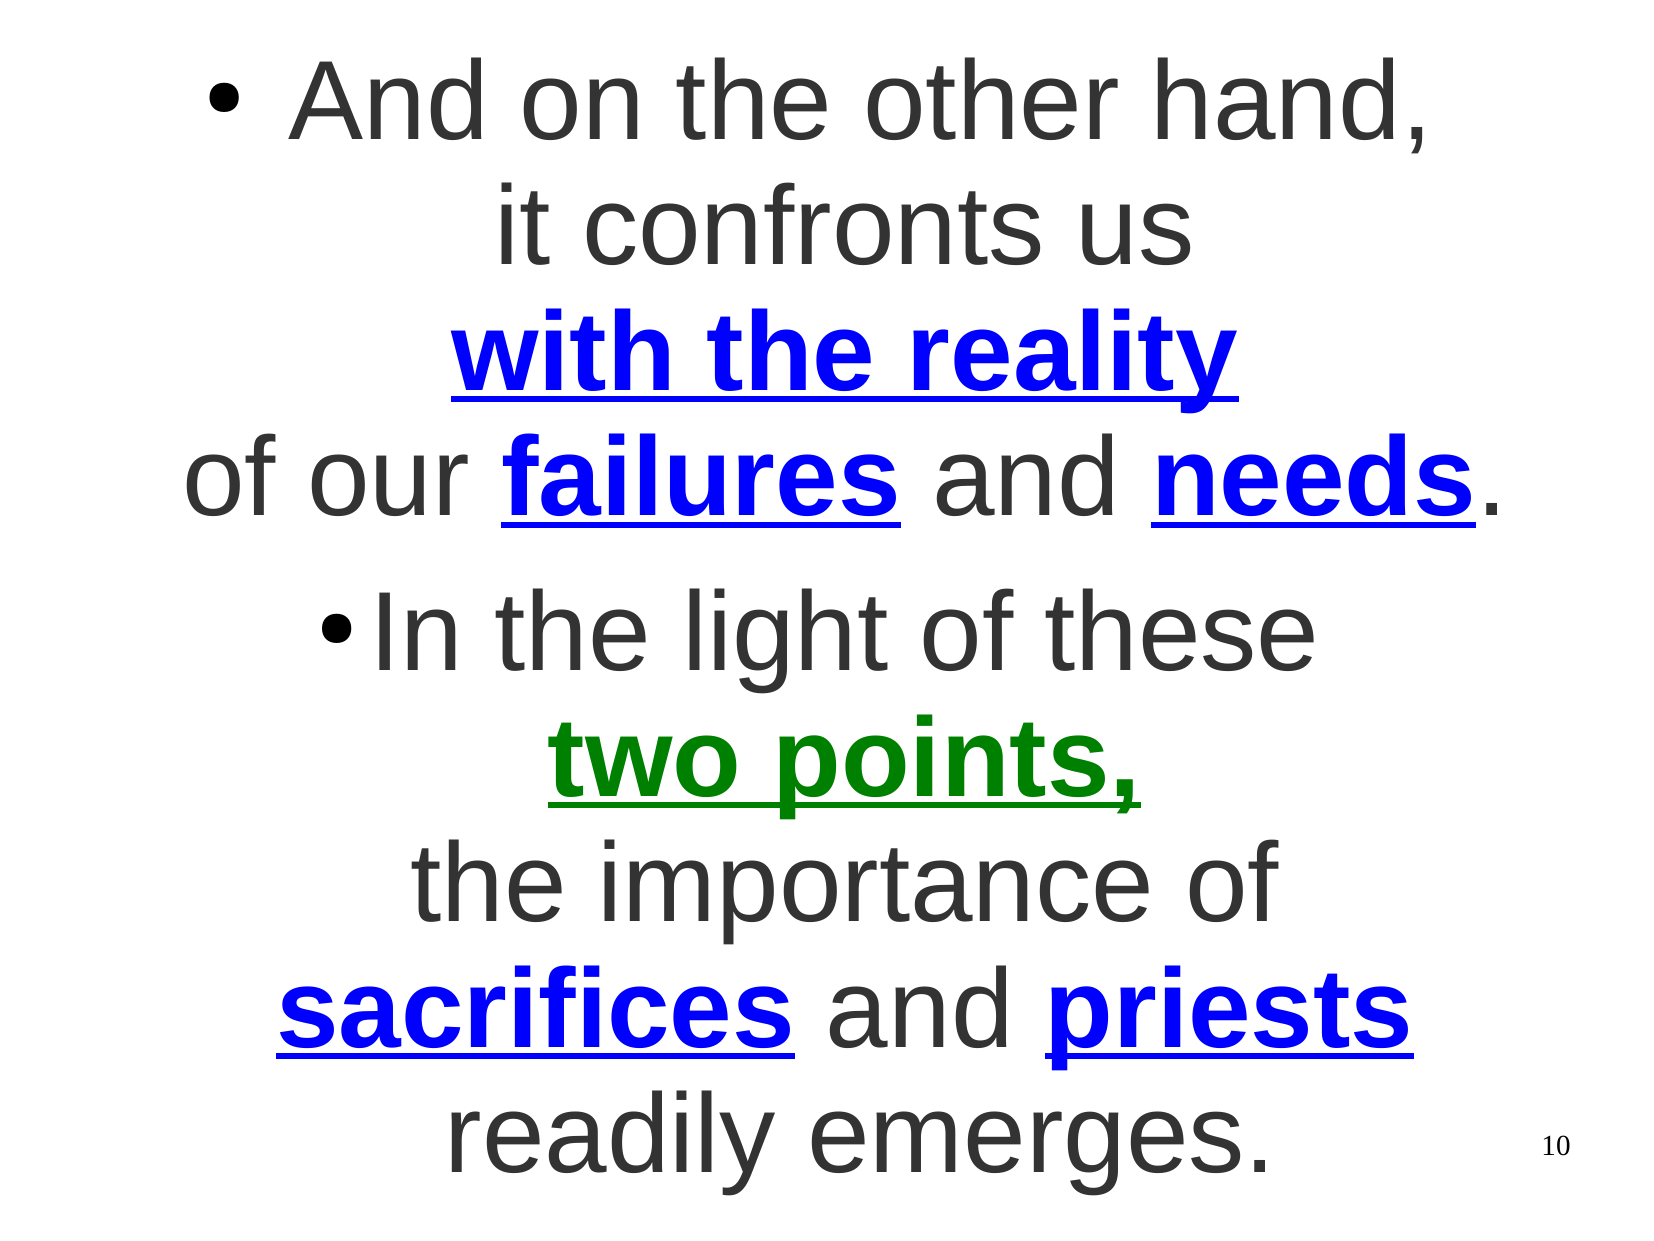

# And on the other hand, it confronts us with the reality of our failures and needs.
In the light of these
two points,
the importance of
sacrifices and priests
readily emerges.
10